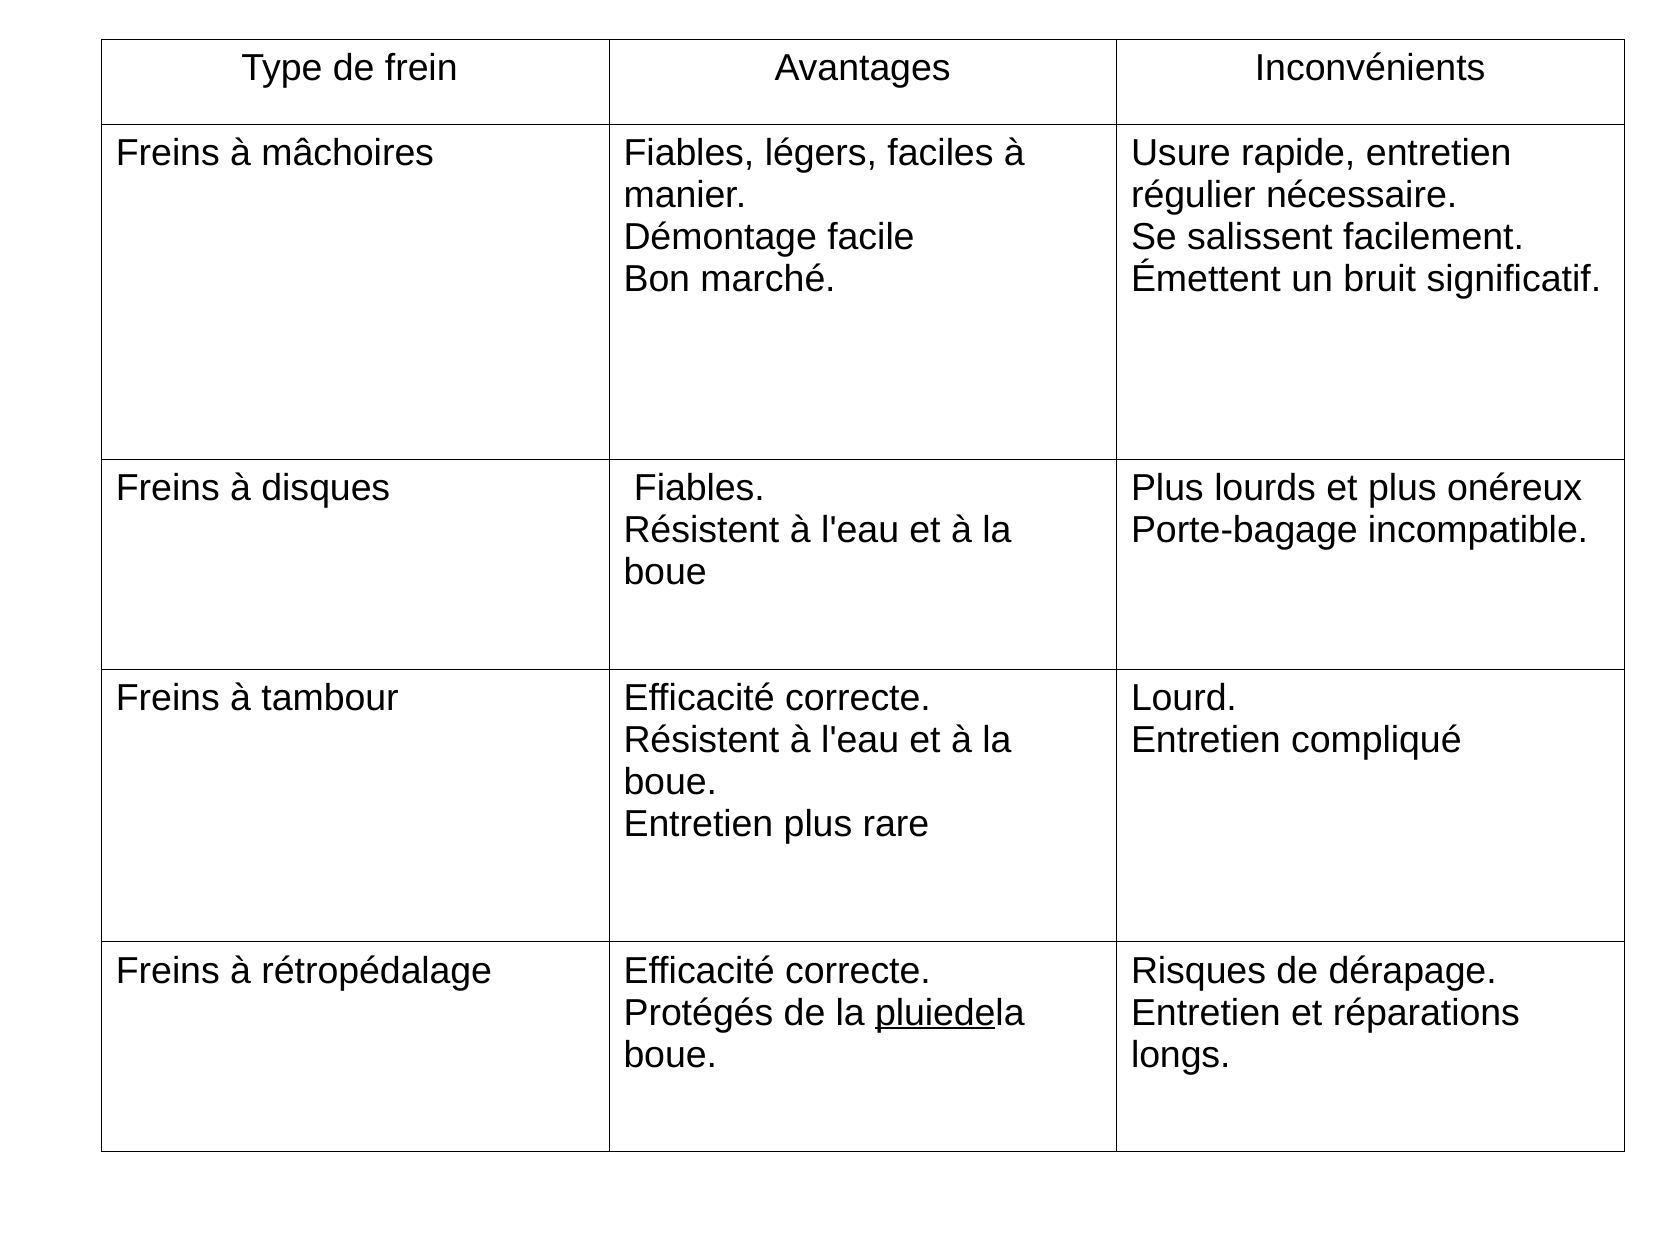

| Type de frein | Avantages | Inconvénients |
| --- | --- | --- |
| Freins à mâchoires | Fiables, légers, faciles à manier. Démontage facile Bon marché. | Usure rapide, entretien régulier nécessaire. Se salissent facilement. Émettent un bruit significatif. |
| Freins à disques | Fiables. Résistent à l'eau et à la boue | Plus lourds et plus onéreux Porte-bagage incompatible. |
| Freins à tambour | Efficacité correcte. Résistent à l'eau et à la boue. Entretien plus rare | Lourd. Entretien compliqué |
| Freins à rétropédalage | Efficacité correcte. Protégés de la pluiedela boue. | Risques de dérapage. Entretien et réparations longs. |